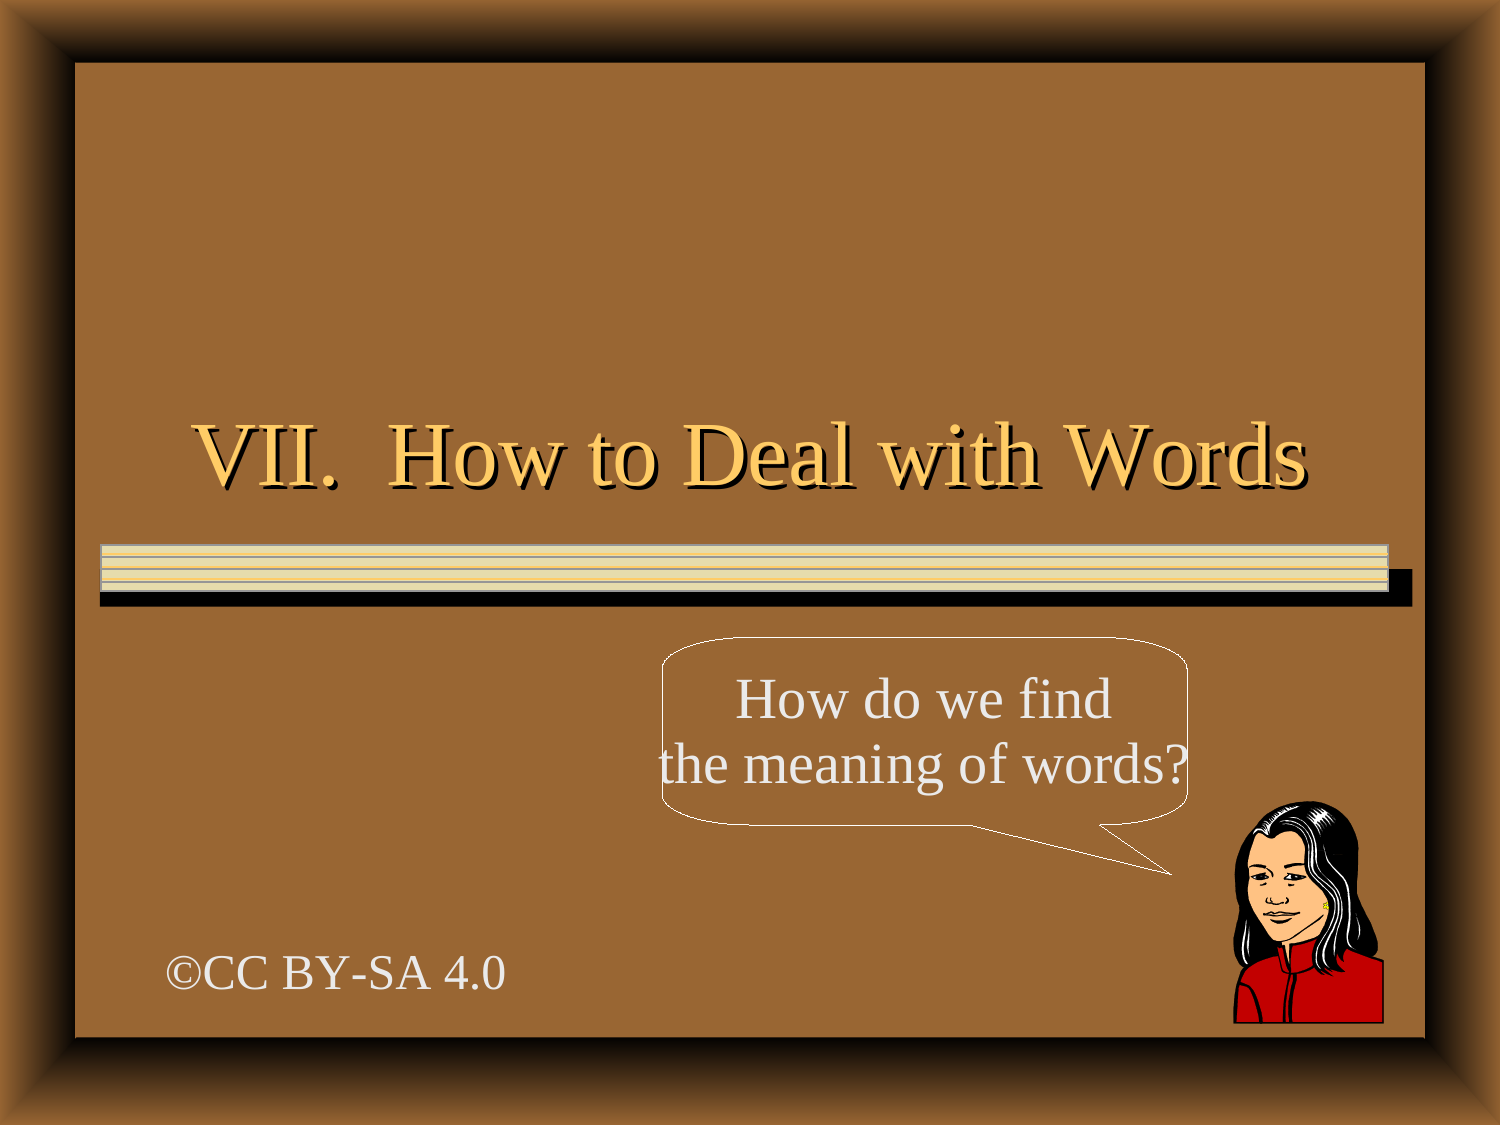

# VII. How to Deal with Words
How do we find
the meaning of words?
©CC BY-SA 4.0